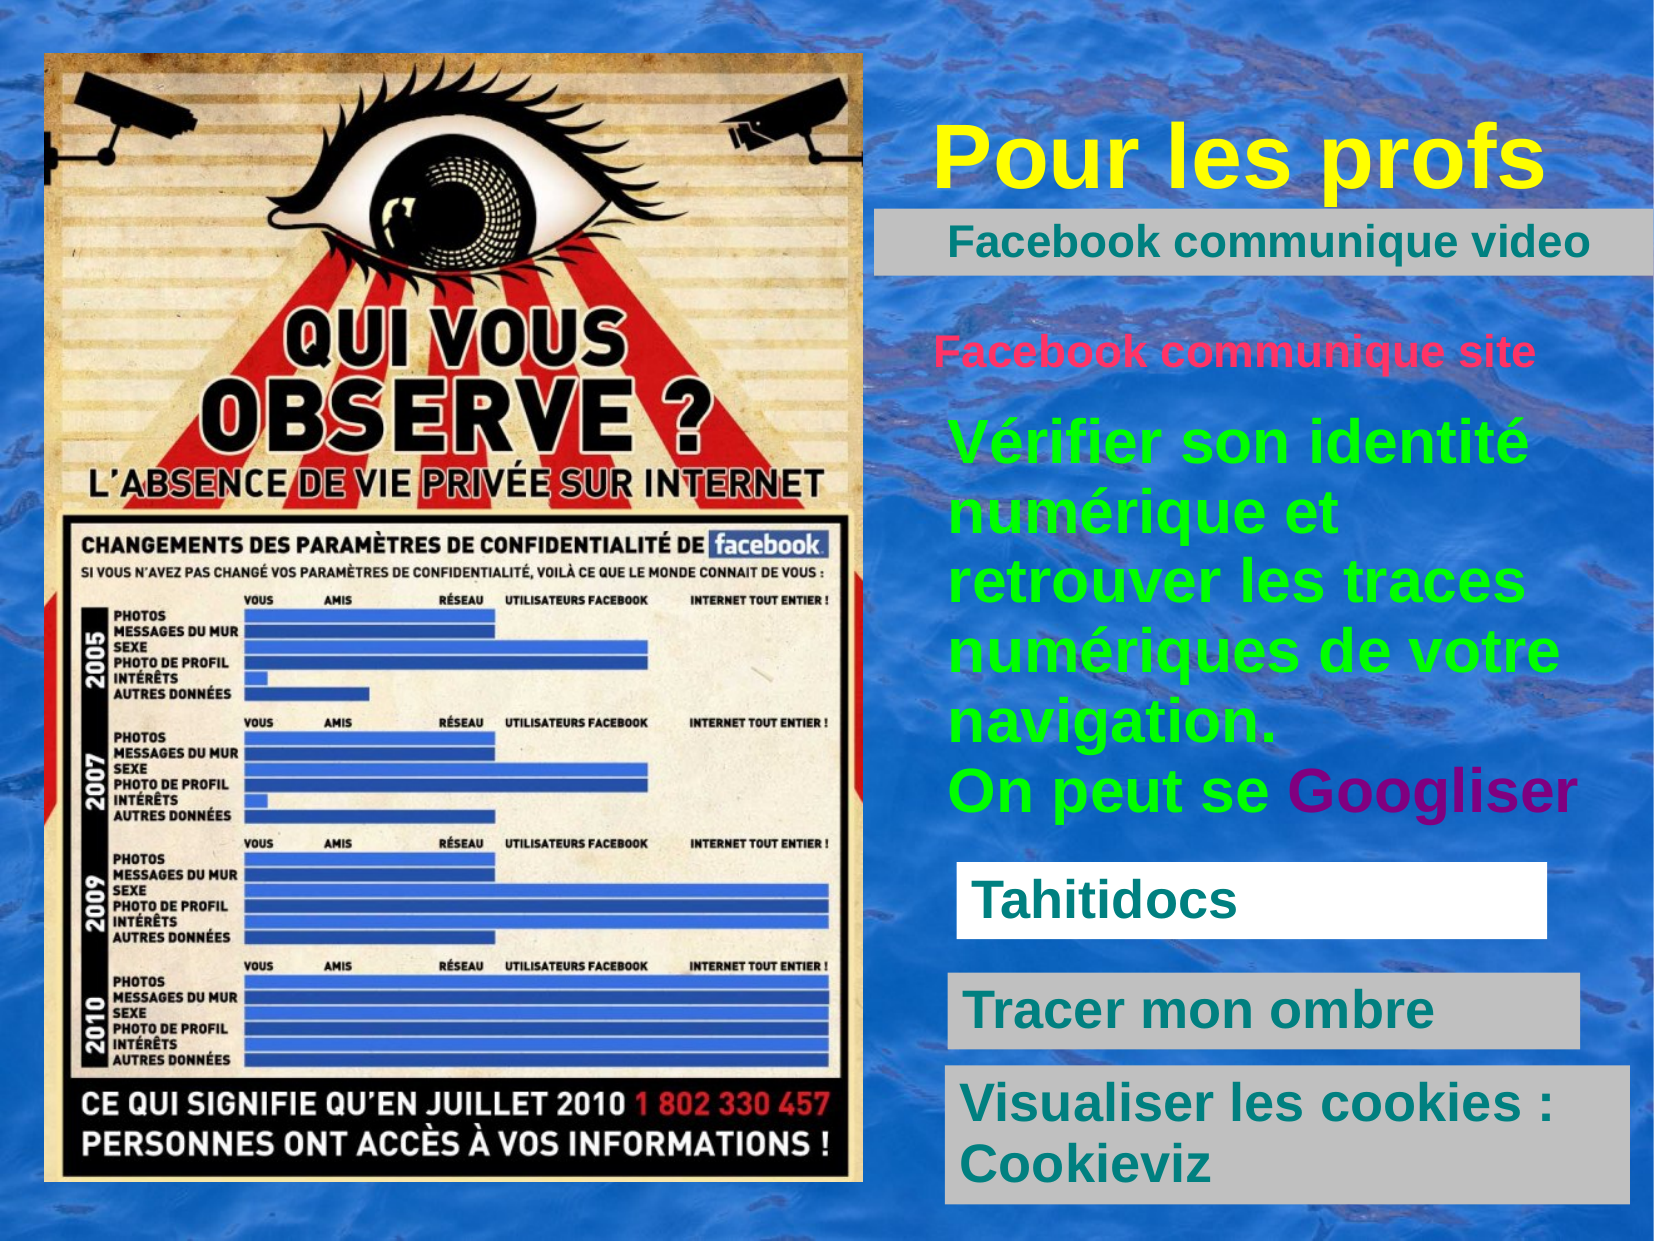

# Pour les profs
Facebook communique video
Facebook communique site
Vérifier son identité numérique et retrouver les traces numériques de votre navigation.
On peut se Googliser
Tahitidocs
Tracer mon ombre
Visualiser les cookies :
Cookieviz